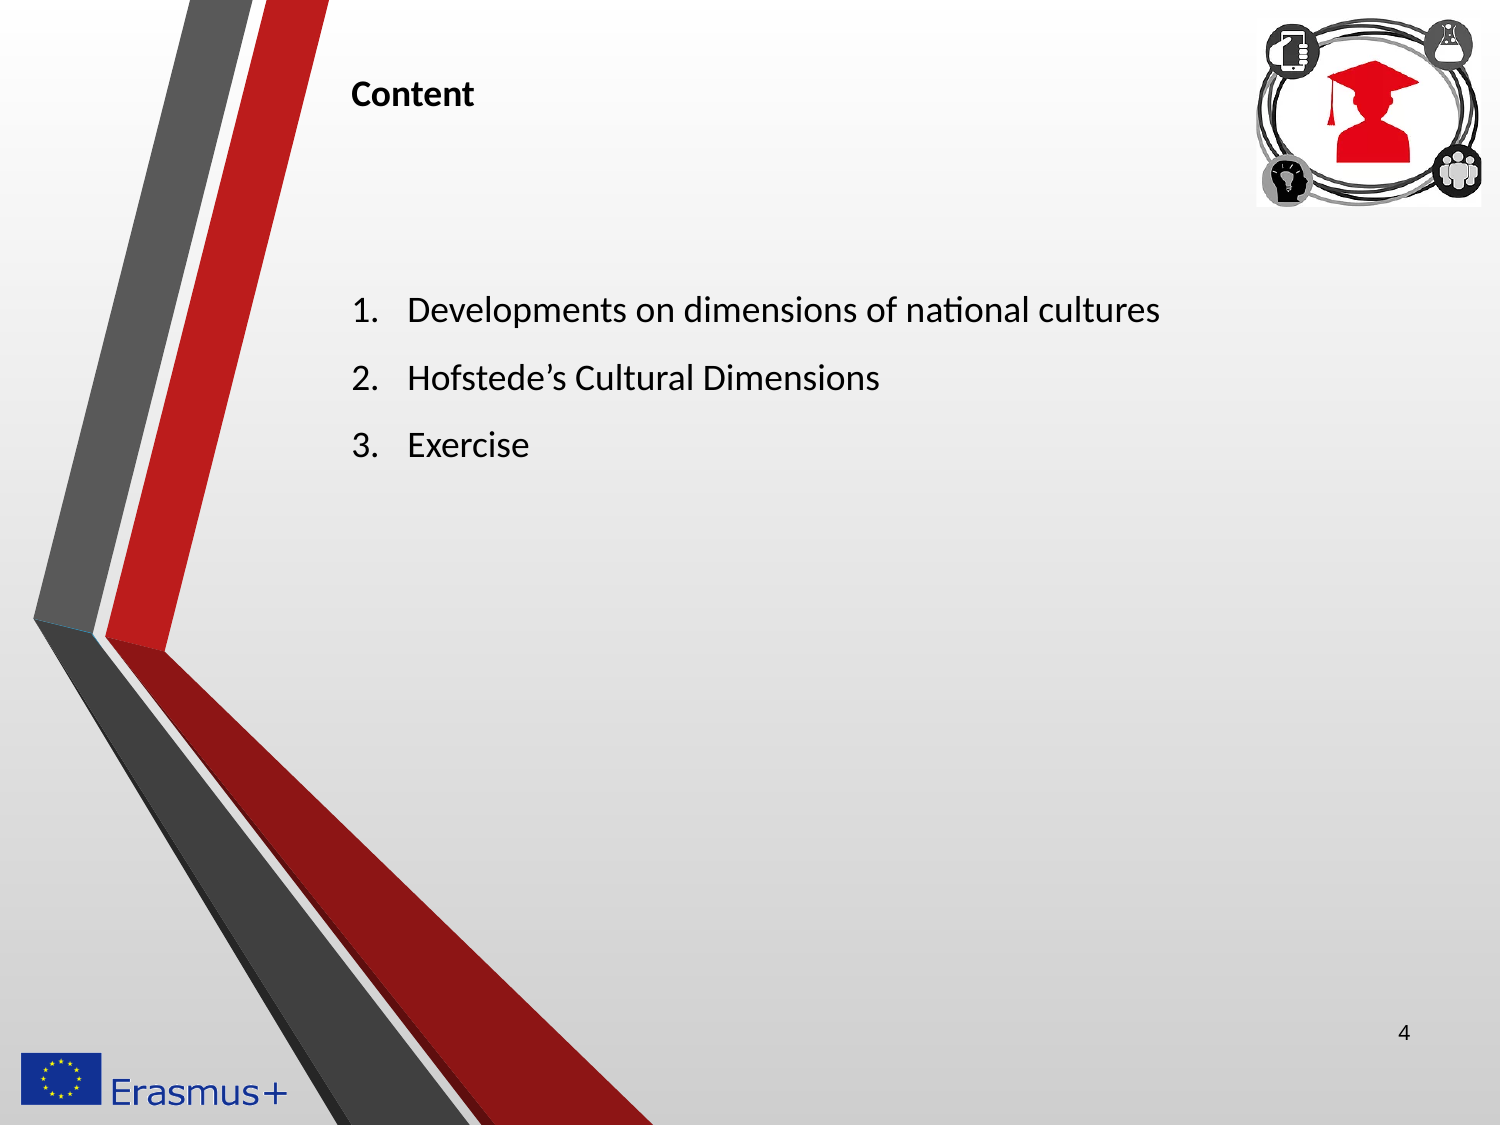

Content
Developments on dimensions of national cultures
Hofstede’s Cultural Dimensions
Exercise